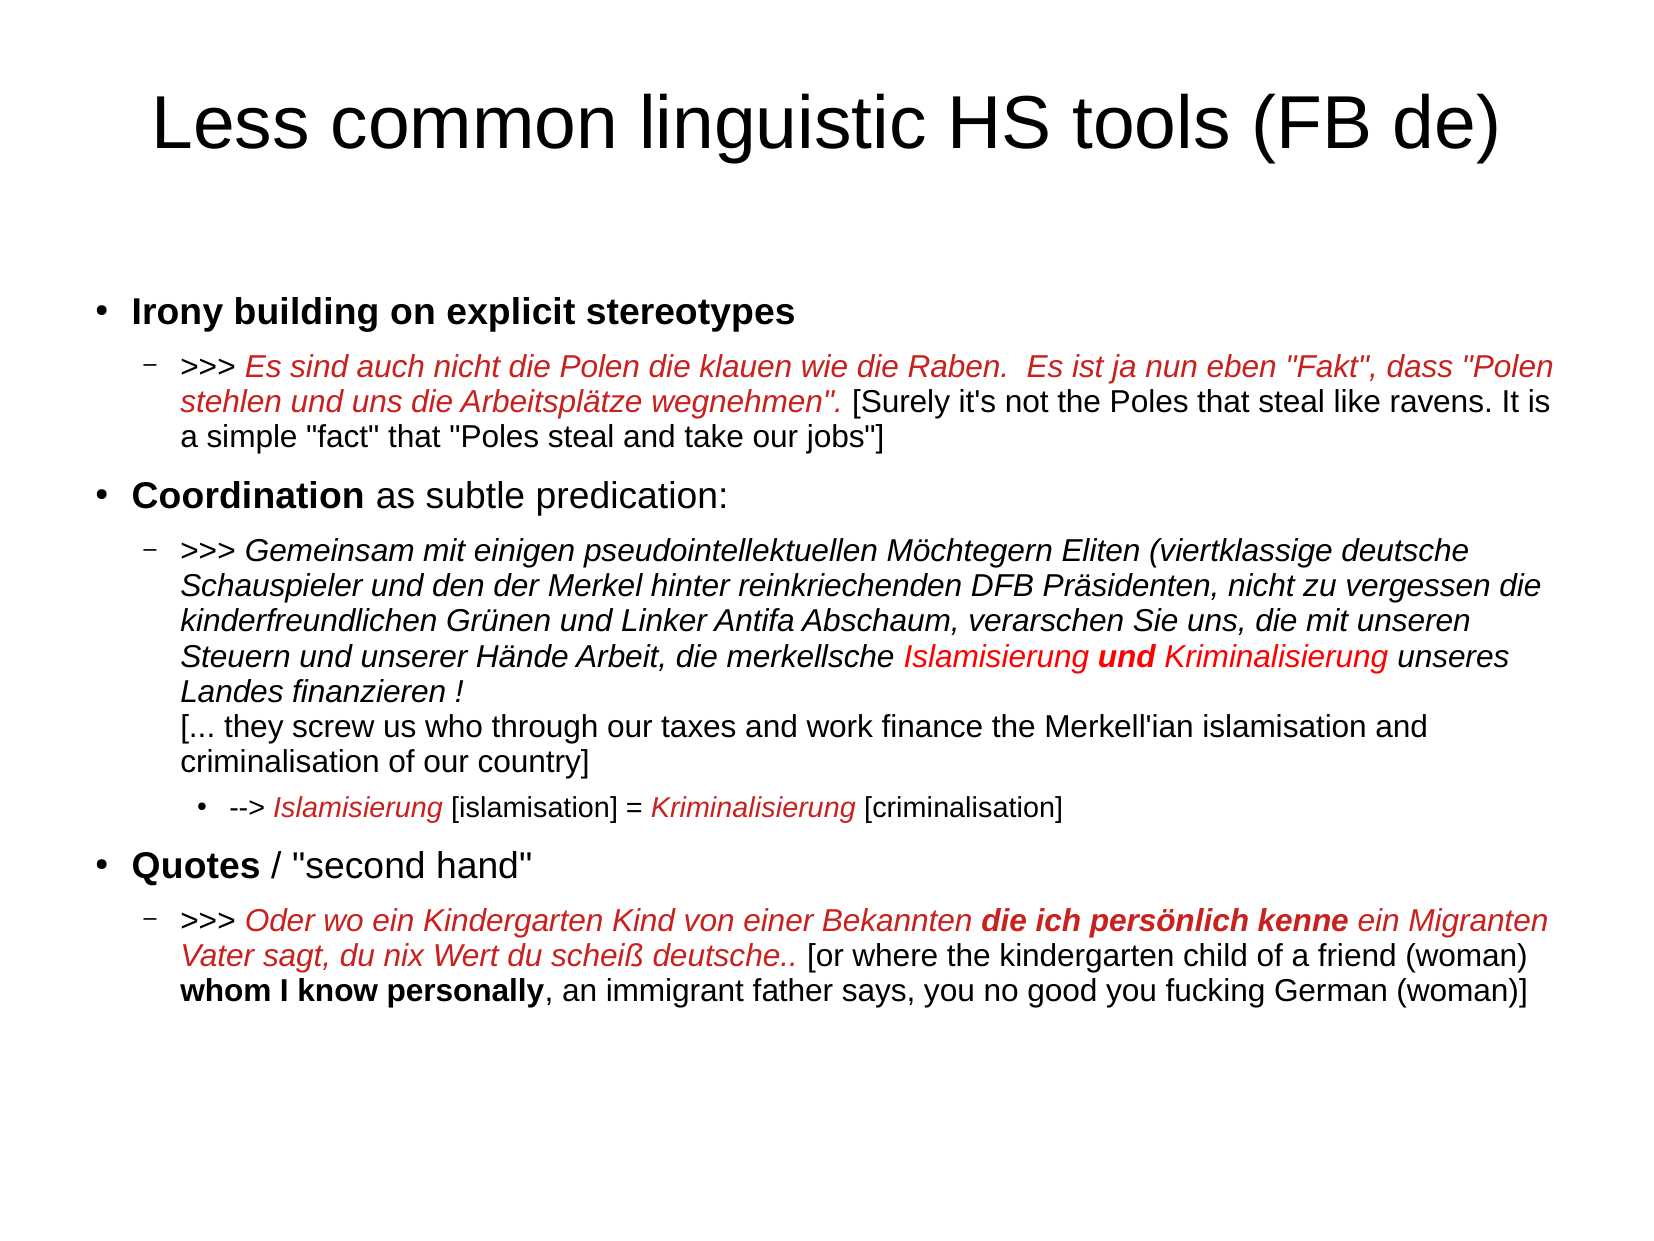

# Less common linguistic HS tools (FB de)
Irony building on explicit stereotypes
>>> Es sind auch nicht die Polen die klauen wie die Raben. Es ist ja nun eben "Fakt", dass "Polen stehlen und uns die Arbeitsplätze wegnehmen". [Surely it's not the Poles that steal like ravens. It is a simple "fact" that "Poles steal and take our jobs"]
Coordination as subtle predication:
>>> Gemeinsam mit einigen pseudointellektuellen Möchtegern Eliten (viertklassige deutsche Schauspieler und den der Merkel hinter reinkriechenden DFB Präsidenten, nicht zu vergessen die kinderfreundlichen Grünen und Linker Antifa Abschaum, verarschen Sie uns, die mit unseren Steuern und unserer Hände Arbeit, die merkellsche Islamisierung und Kriminalisierung unseres Landes finanzieren !
[... they screw us who through our taxes and work finance the Merkell'ian islamisation and criminalisation of our country]
--> Islamisierung [islamisation] = Kriminalisierung [criminalisation]
Quotes / "second hand"
>>> Oder wo ein Kindergarten Kind von einer Bekannten die ich persönlich kenne ein Migranten Vater sagt, du nix Wert du scheiß deutsche.. [or where the kindergarten child of a friend (woman) whom I know personally, an immigrant father says, you no good you fucking German (woman)]